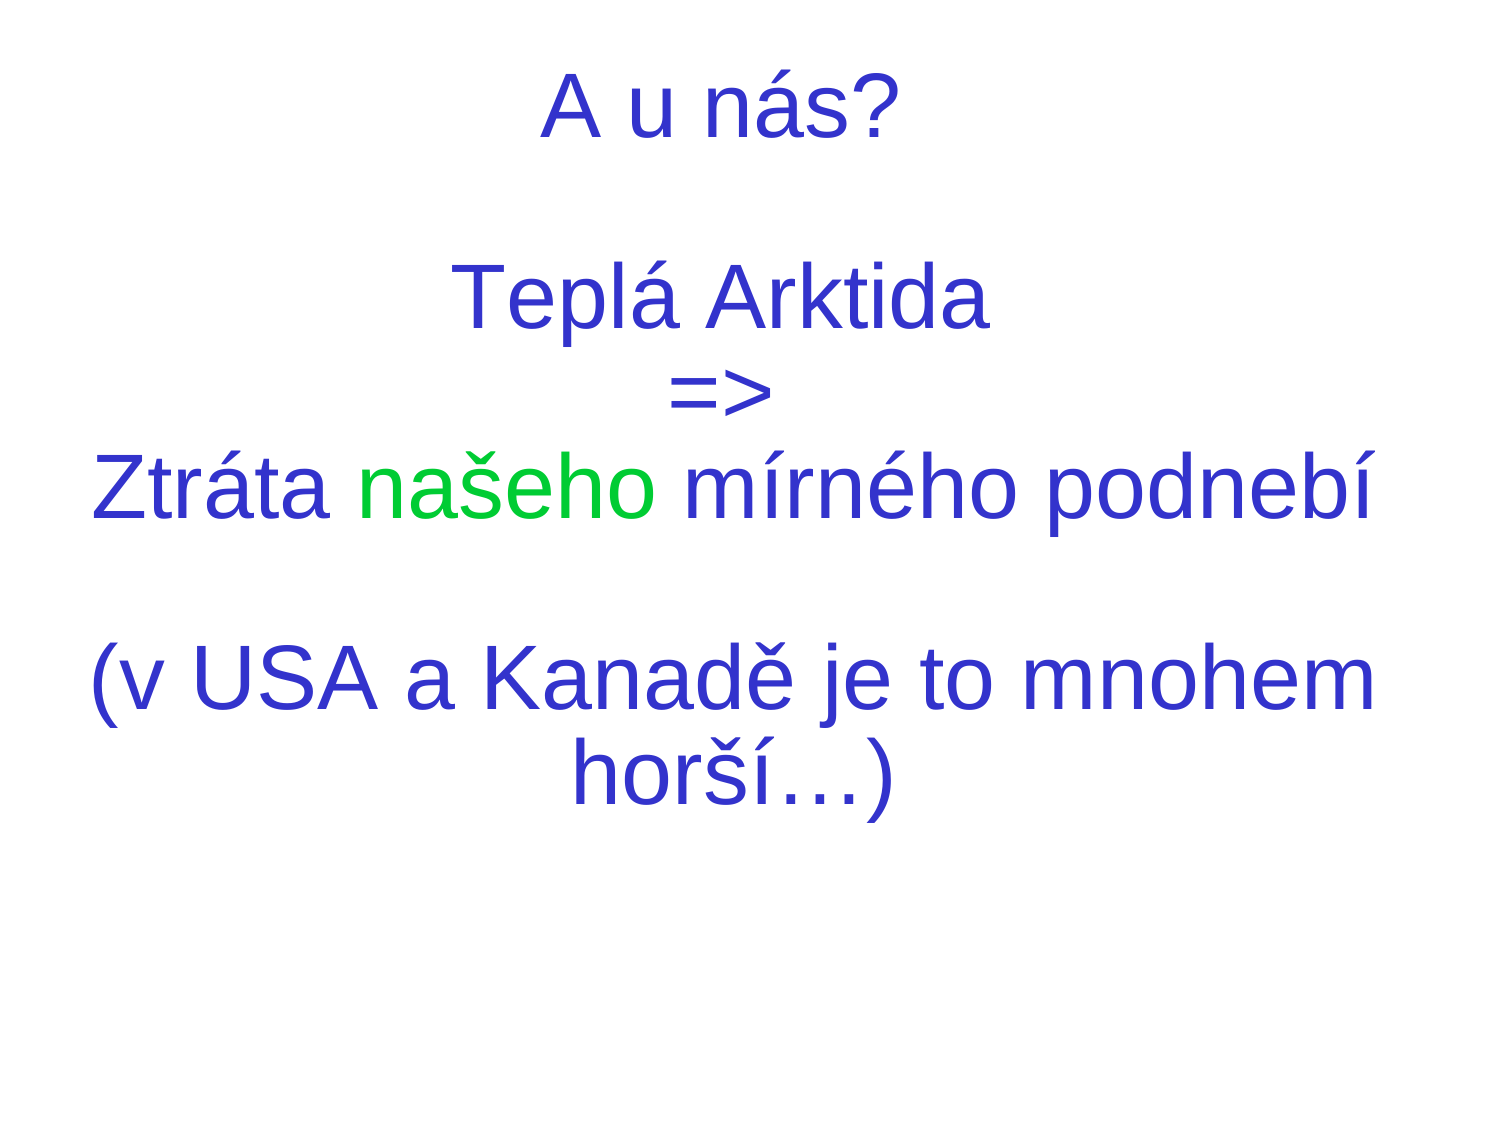

# A u nás? Teplá Arktida => Ztráta našeho mírného podnebí (v USA a Kanadě je to mnohem horší…)